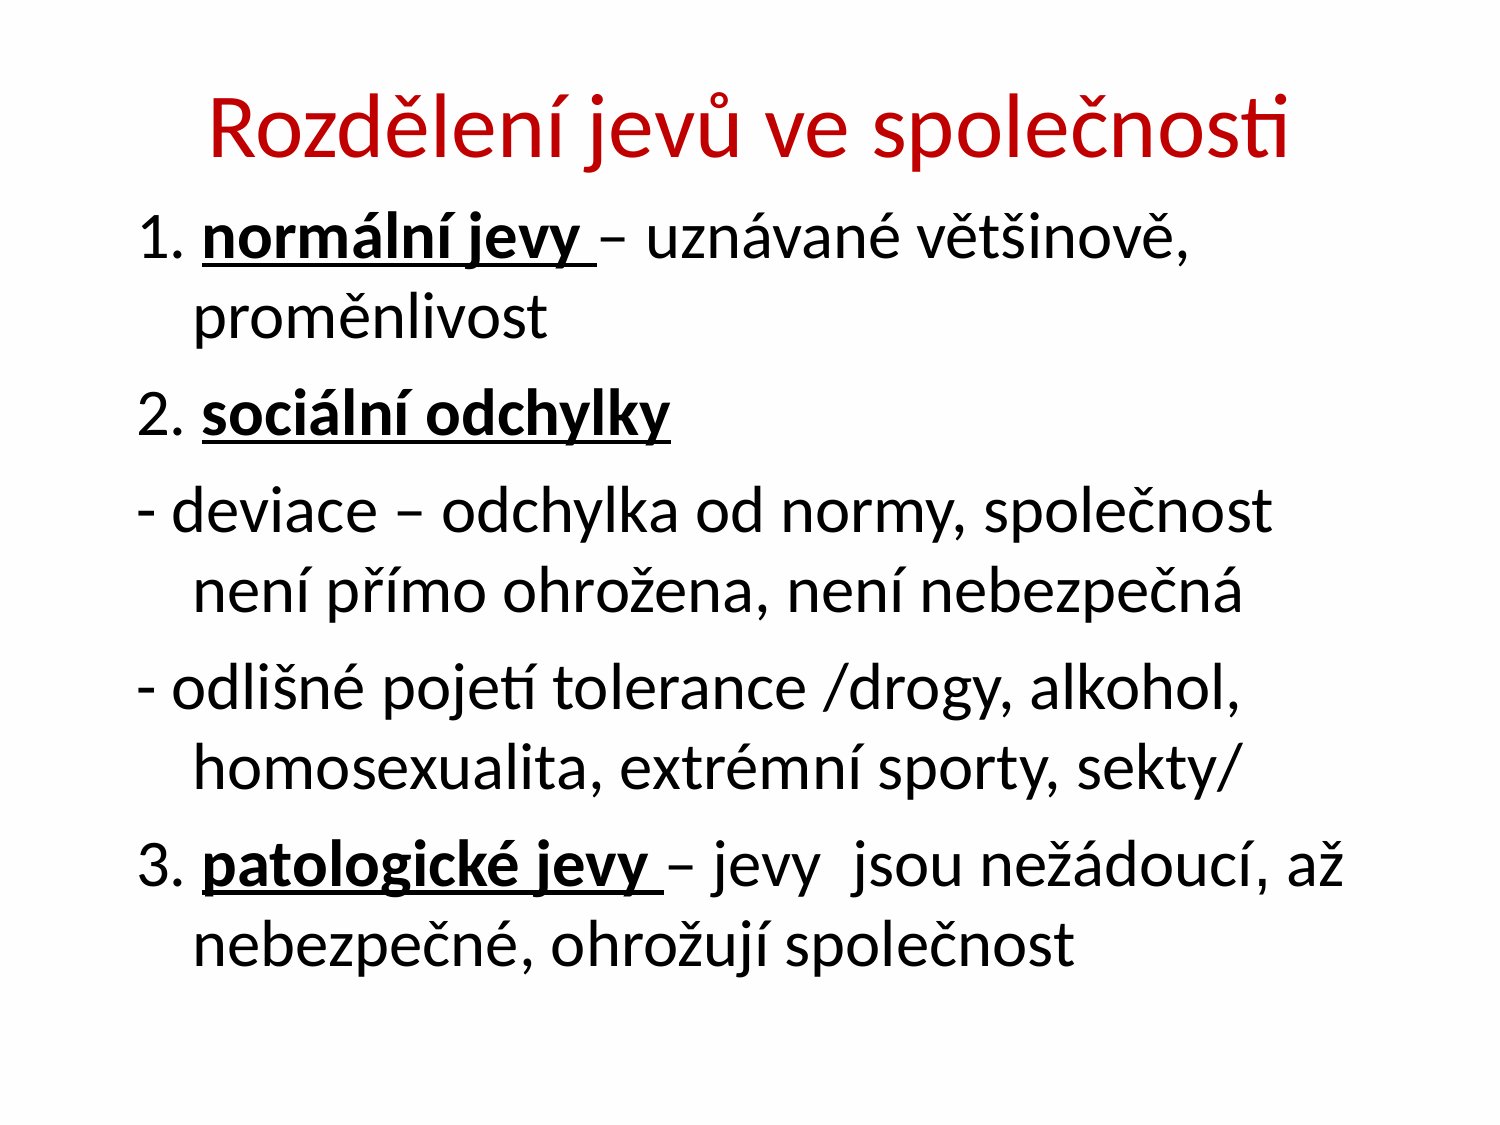

# Rozdělení jevů ve společnosti
1. normální jevy – uznávané většinově, proměnlivost
2. sociální odchylky
- deviace – odchylka od normy, společnost není přímo ohrožena, není nebezpečná
- odlišné pojetí tolerance /drogy, alkohol, homosexualita, extrémní sporty, sekty/
3. patologické jevy – jevy jsou nežádoucí, až nebezpečné, ohrožují společnost